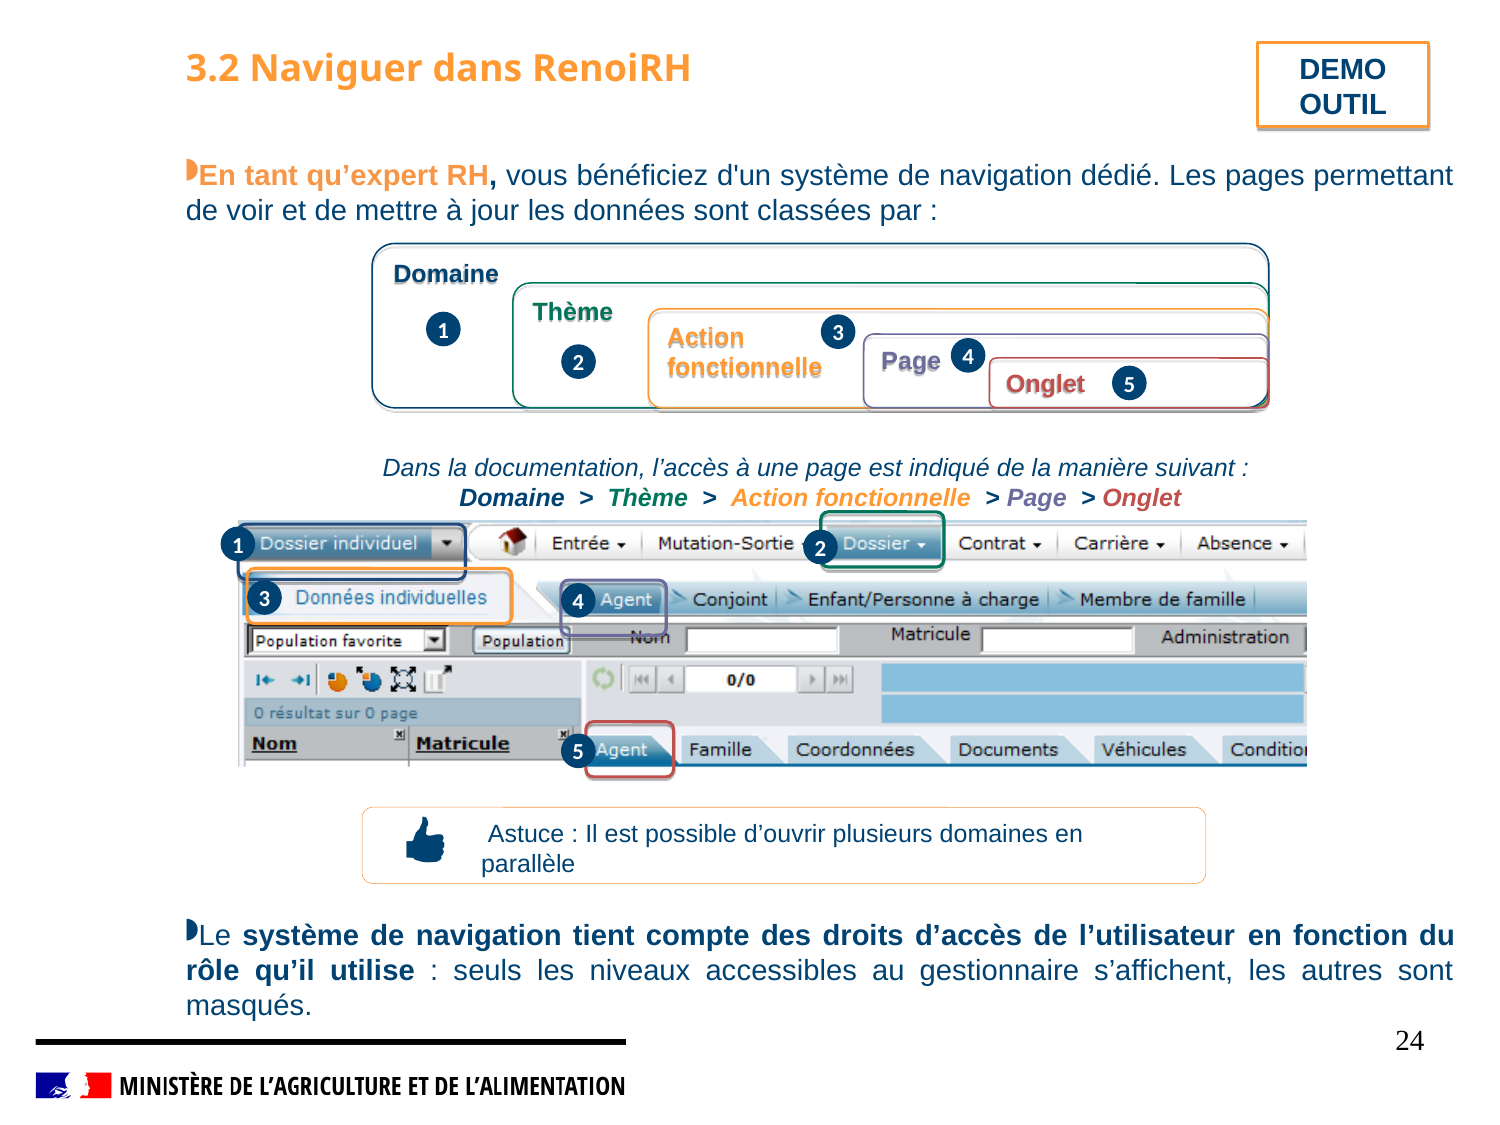

3.2 Naviguer dans RenoiRH
DEMO OUTIL
En tant qu’expert RH, vous bénéficiez d'un système de navigation dédié. Les pages permettant de voir et de mettre à jour les données sont classées par :
Dans la documentation, l’accès à une page est indiqué de la manière suivant :
Domaine > Thème > Action fonctionnelle > Page > Onglet
Le système de navigation tient compte des droits d’accès de l’utilisateur en fonction du rôle qu’il utilise : seuls les niveaux accessibles au gestionnaire s’affichent, les autres sont masqués.
Domaine
Thème
Action
fonctionnelle
1
3
Page
4
2
Onglet
5
1
2
3
4
5
 Astuce : Il est possible d’ouvrir plusieurs domaines en parallèle